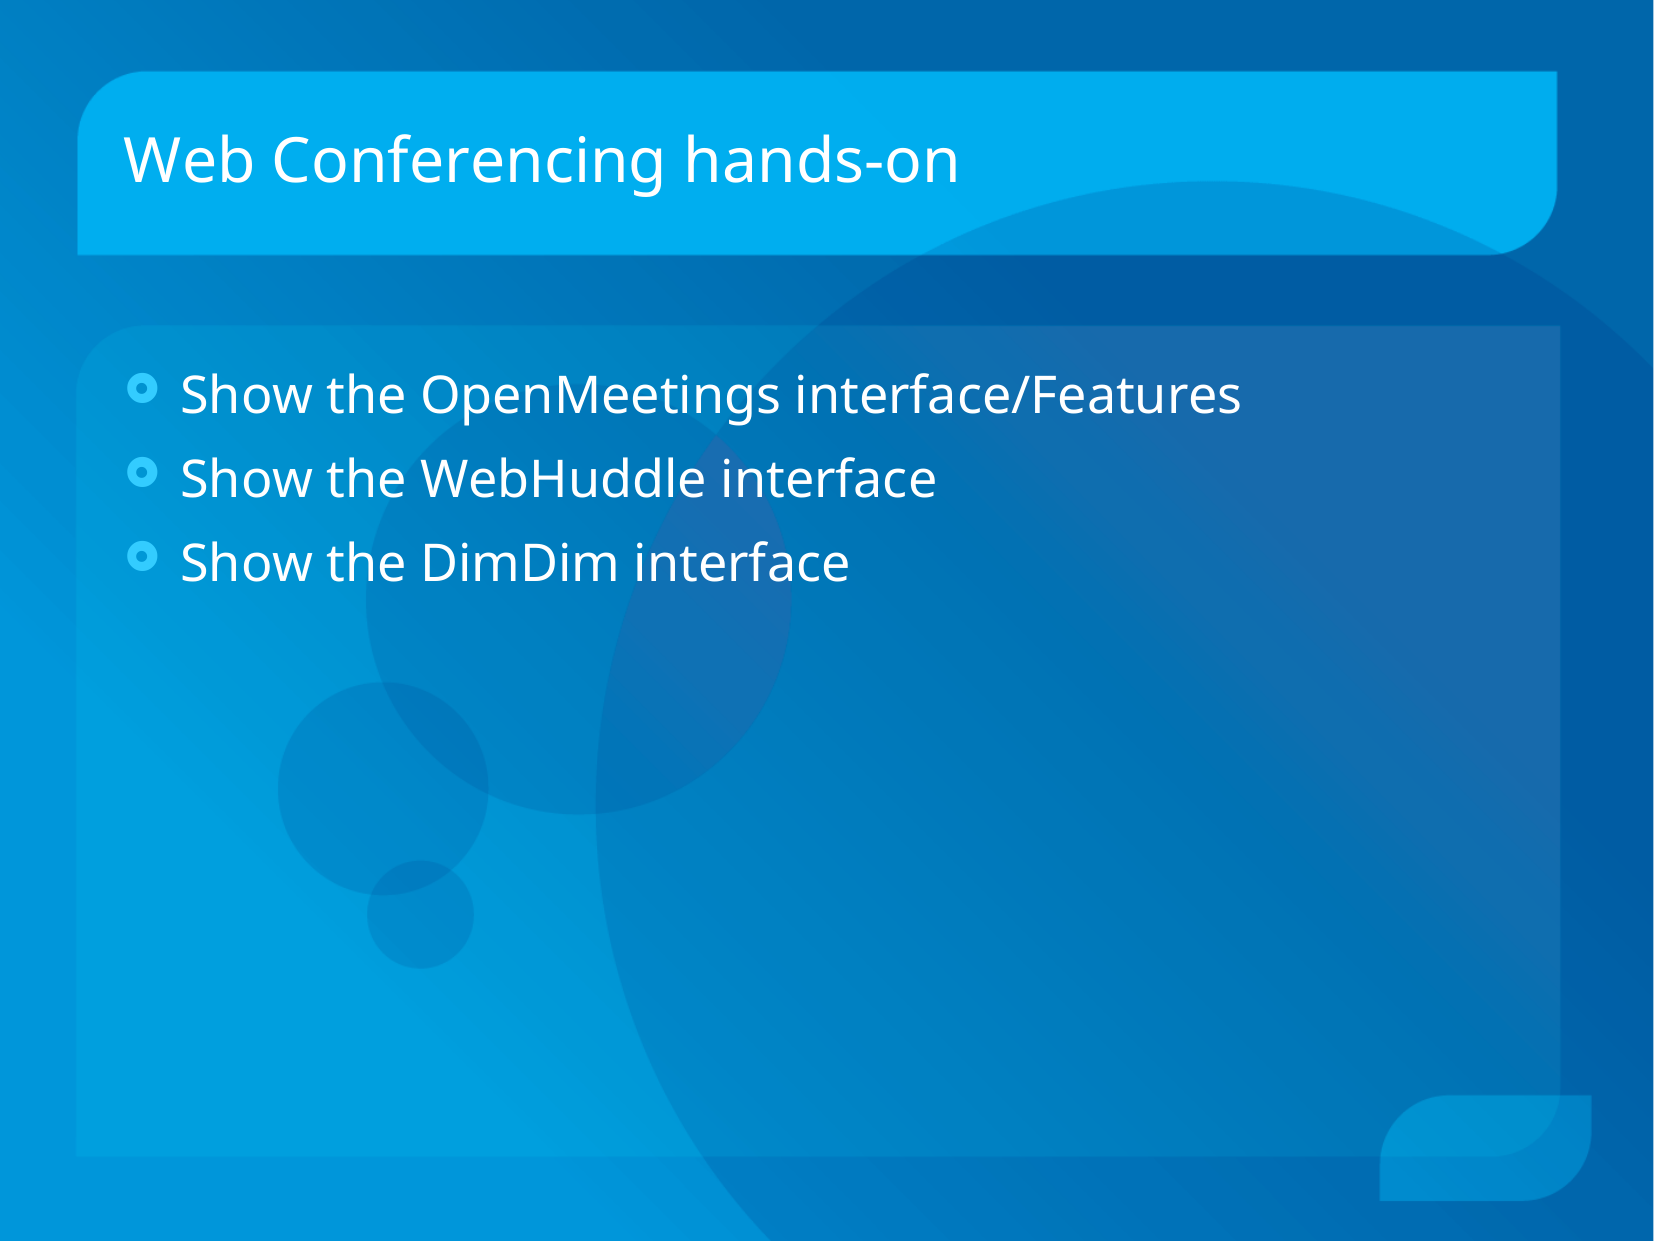

# Web Conferencing hands-on
Show the OpenMeetings interface/Features
Show the WebHuddle interface
Show the DimDim interface